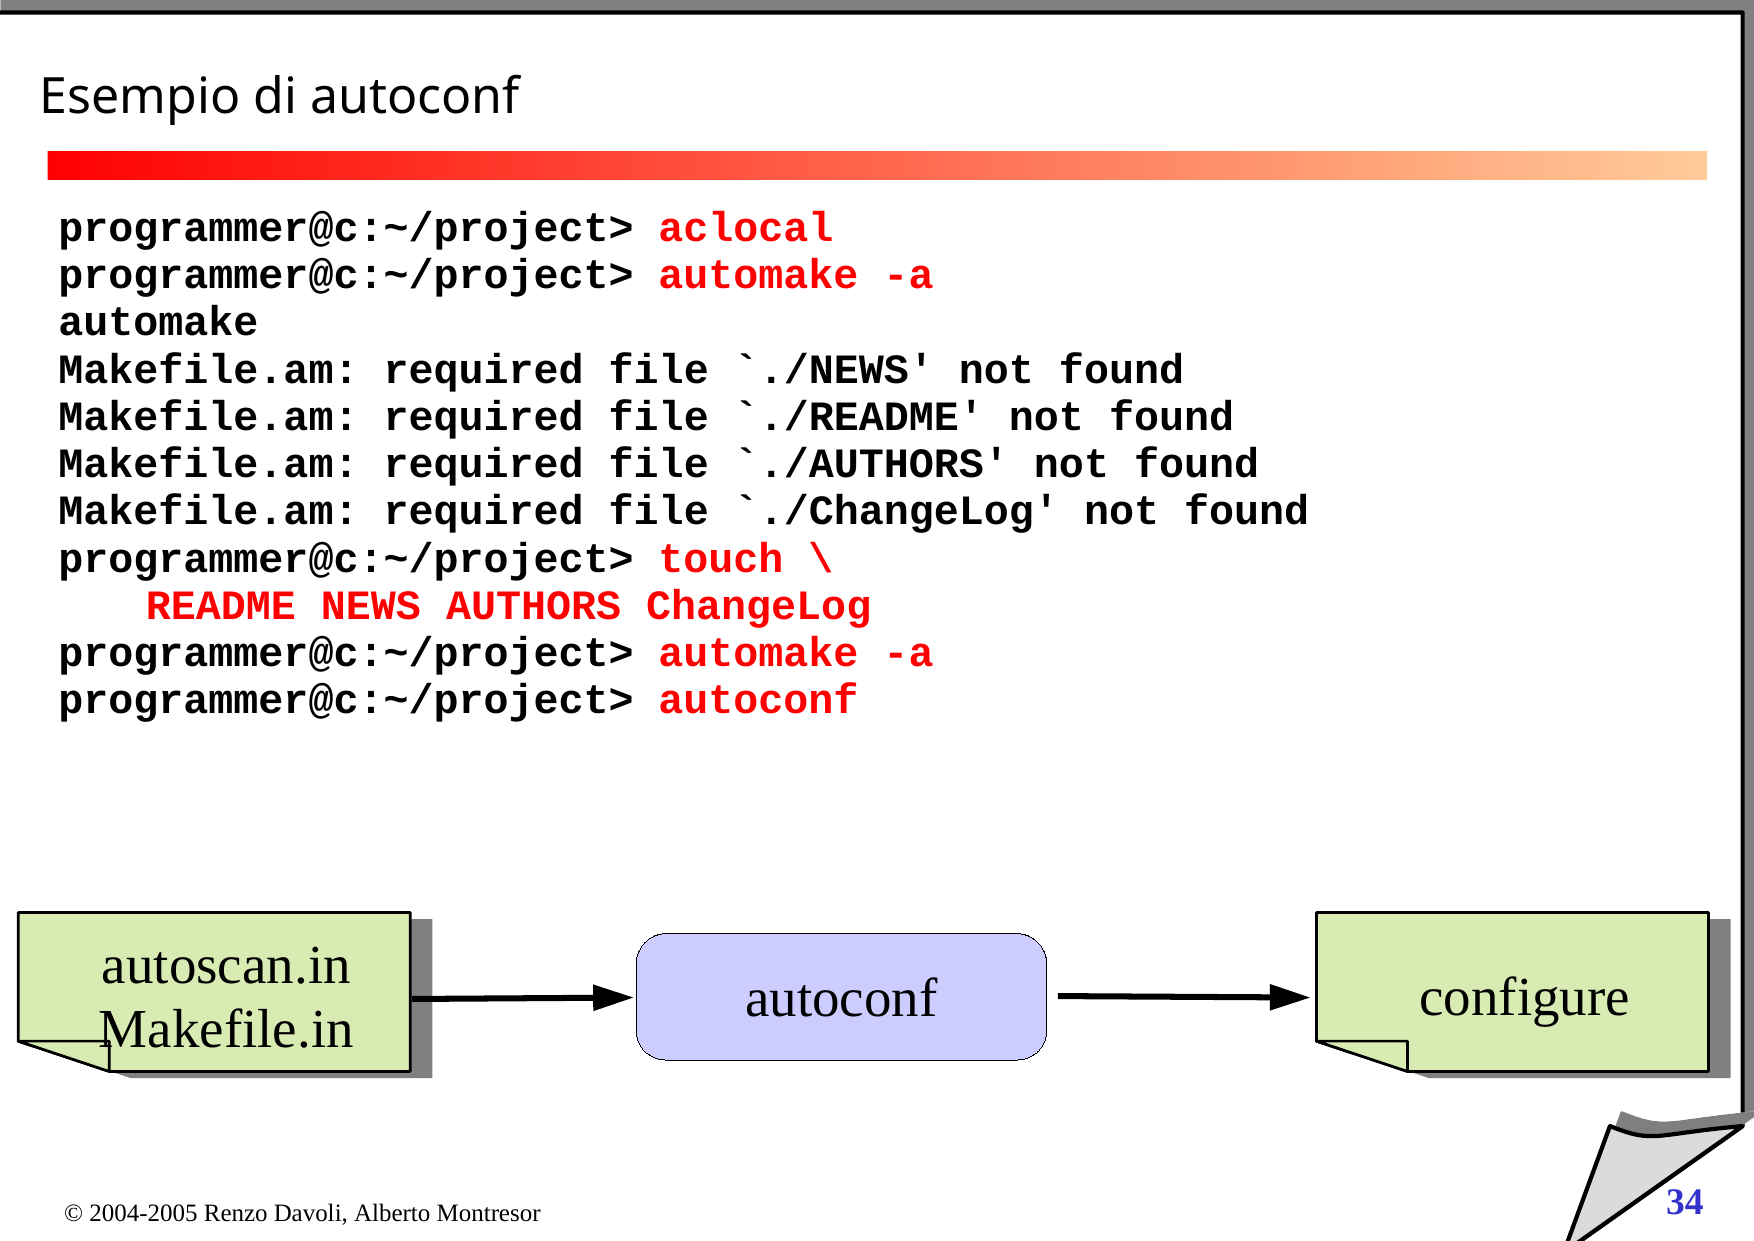

# Esempio di autoconf
programmer@c:~/project> aclocal
programmer@c:~/project> automake -a
automake
Makefile.am: required file `./NEWS' not found
Makefile.am: required file `./README' not found
Makefile.am: required file `./AUTHORS' not found
Makefile.am: required file `./ChangeLog' not found
programmer@c:~/project> touch \
	README NEWS AUTHORS ChangeLog
programmer@c:~/project> automake -a
programmer@c:~/project> autoconf
autoscan.in
Makefile.in
configure
autoconf